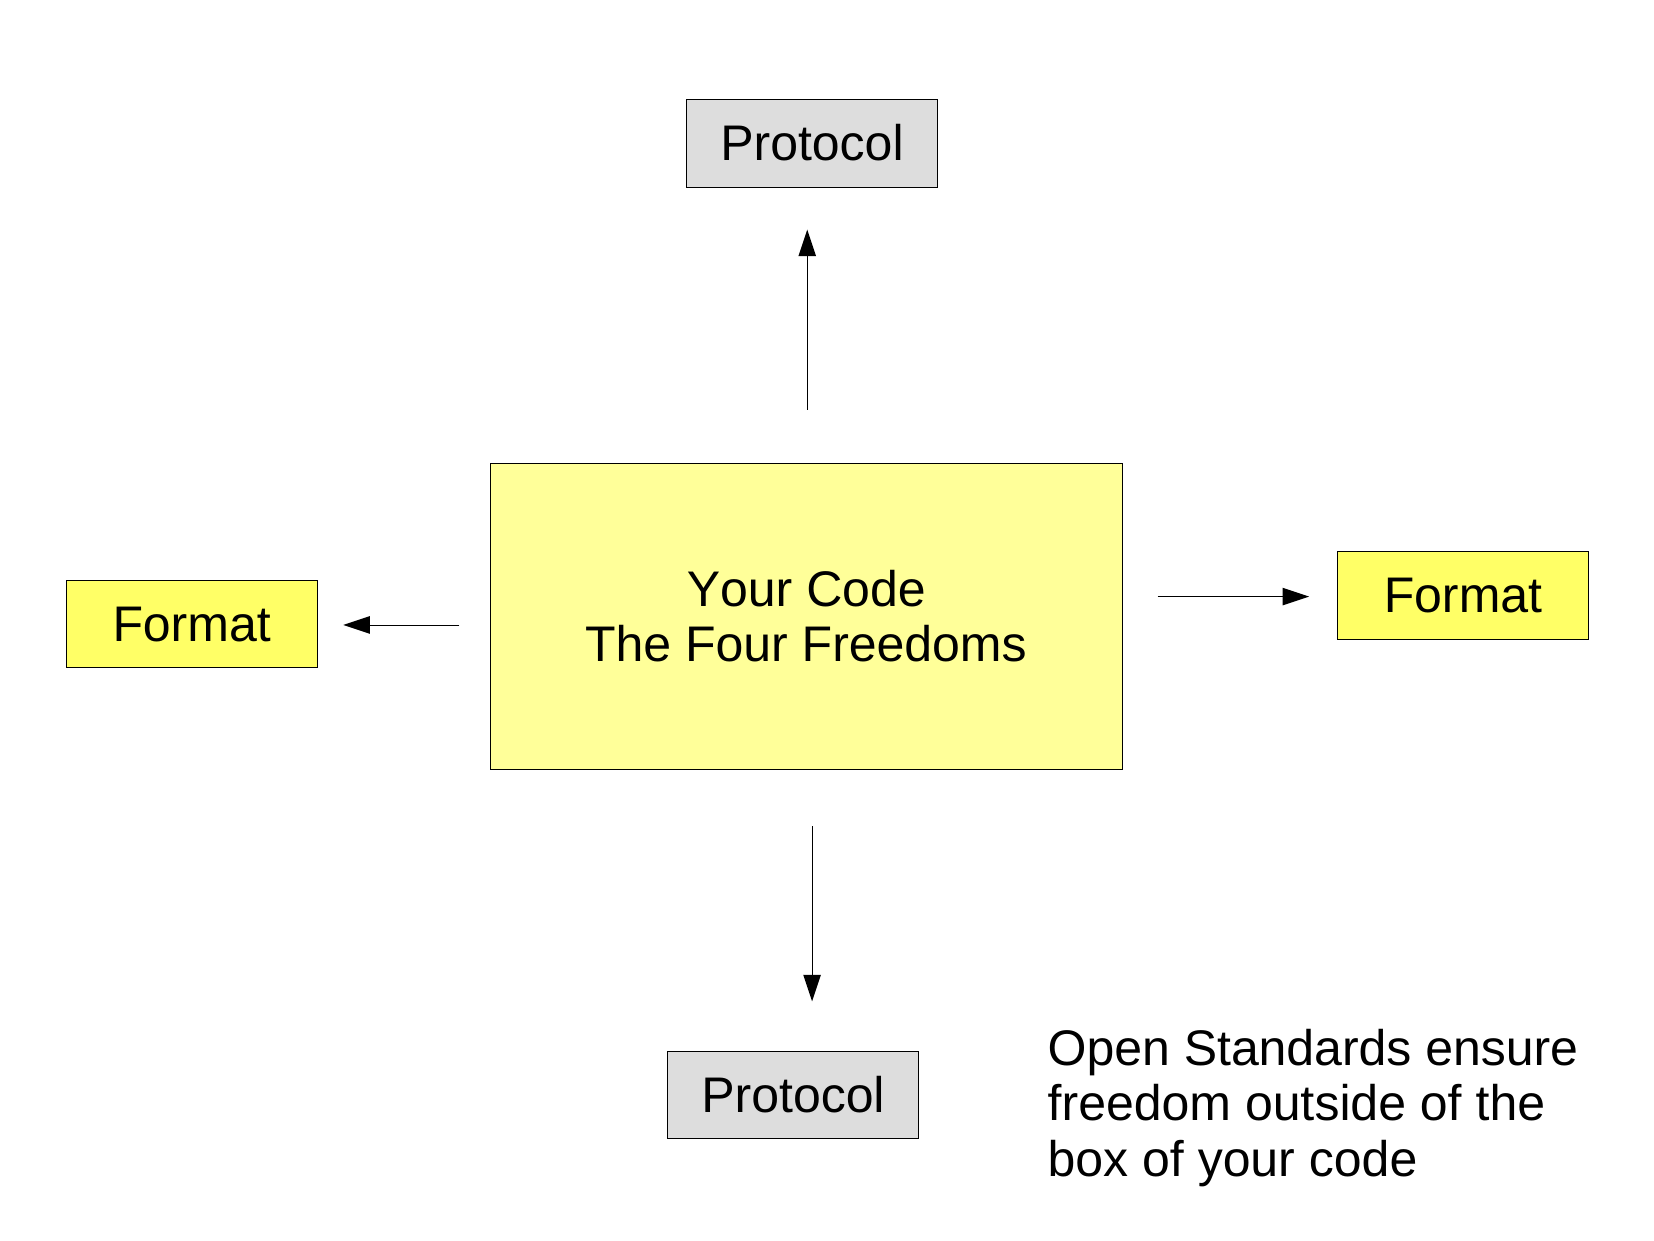

Protocol
Your Code
The Four Freedoms
Format
Format
Open Standards ensure freedom outside of the box of your code
Protocol